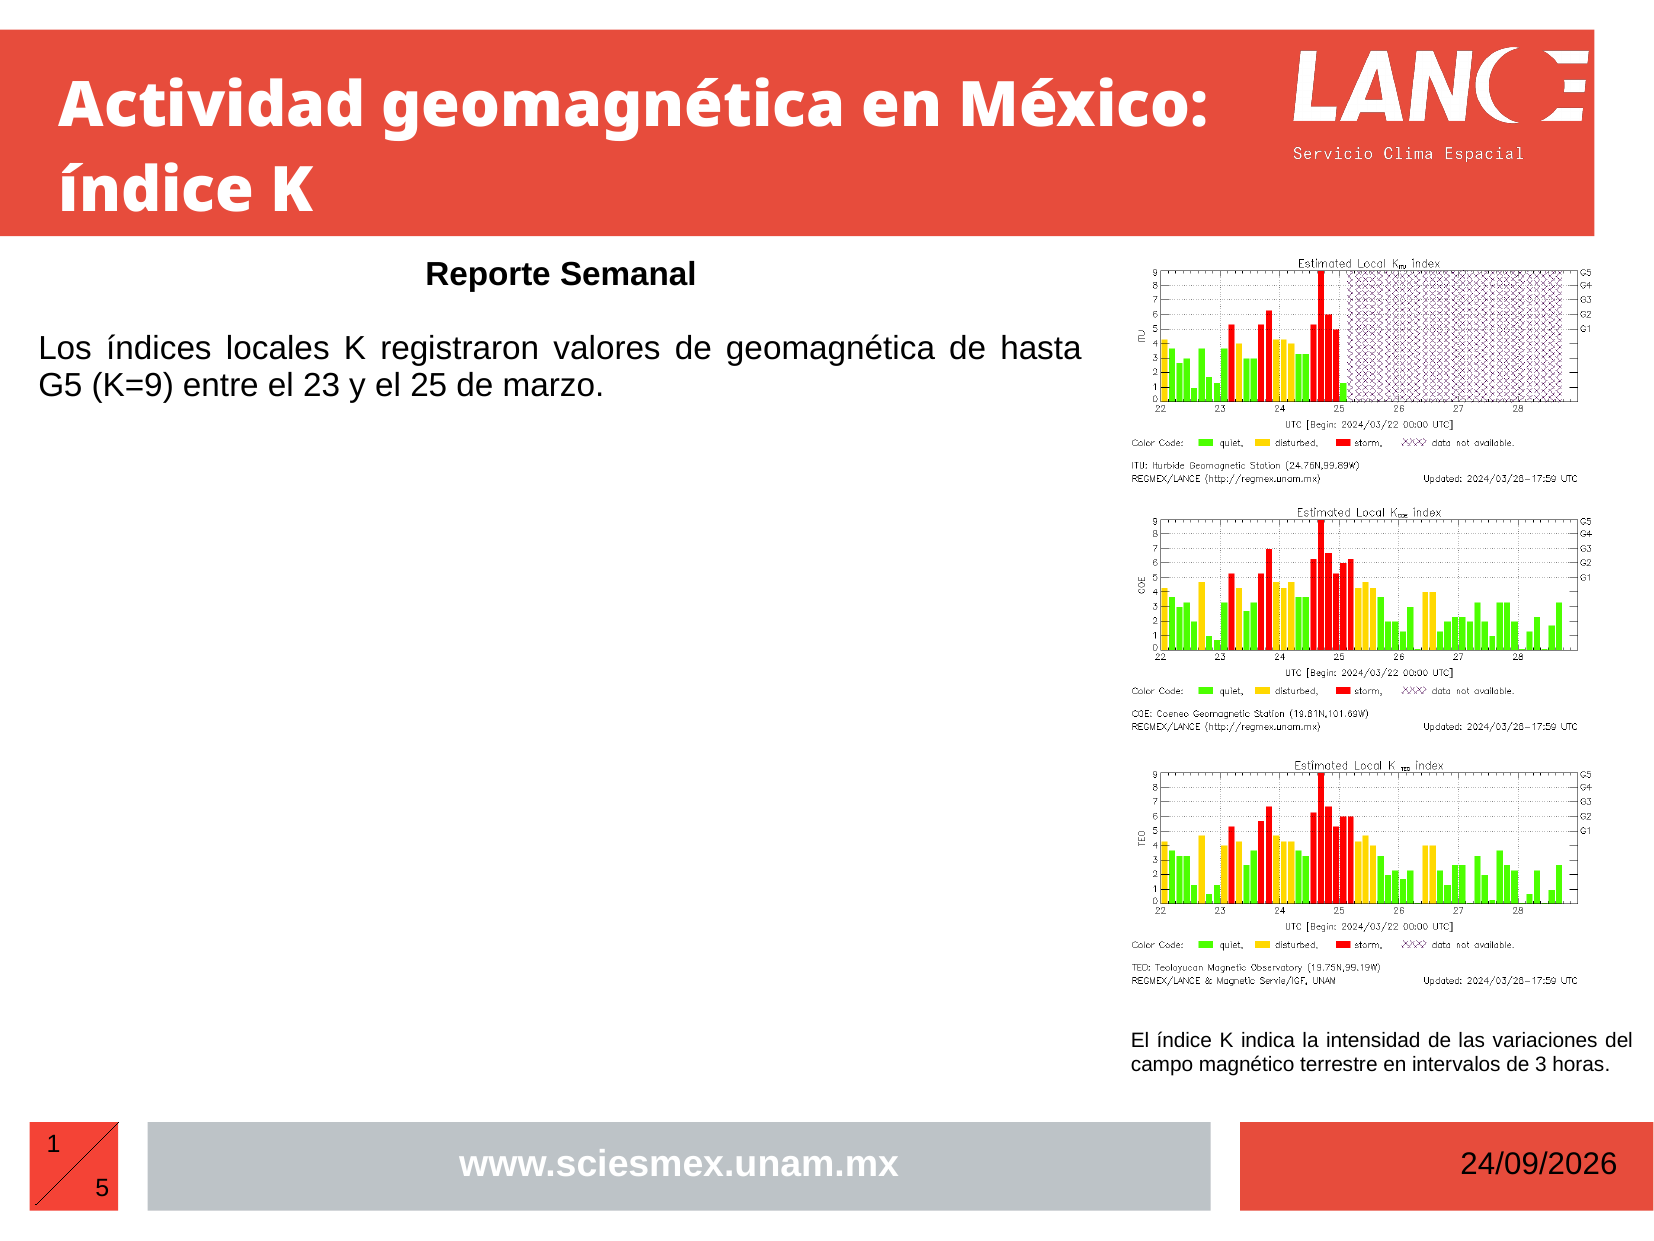

# Actividad geomagnética en México: índice K
Reporte Semanal
Los índices locales K registraron valores de geomagnética de hasta G5 (K=9) entre el 23 y el 25 de marzo.
El índice K indica la intensidad de las variaciones del campo magnético terrestre en intervalos de 3 horas.
www.sciesmex.unam.mx
5